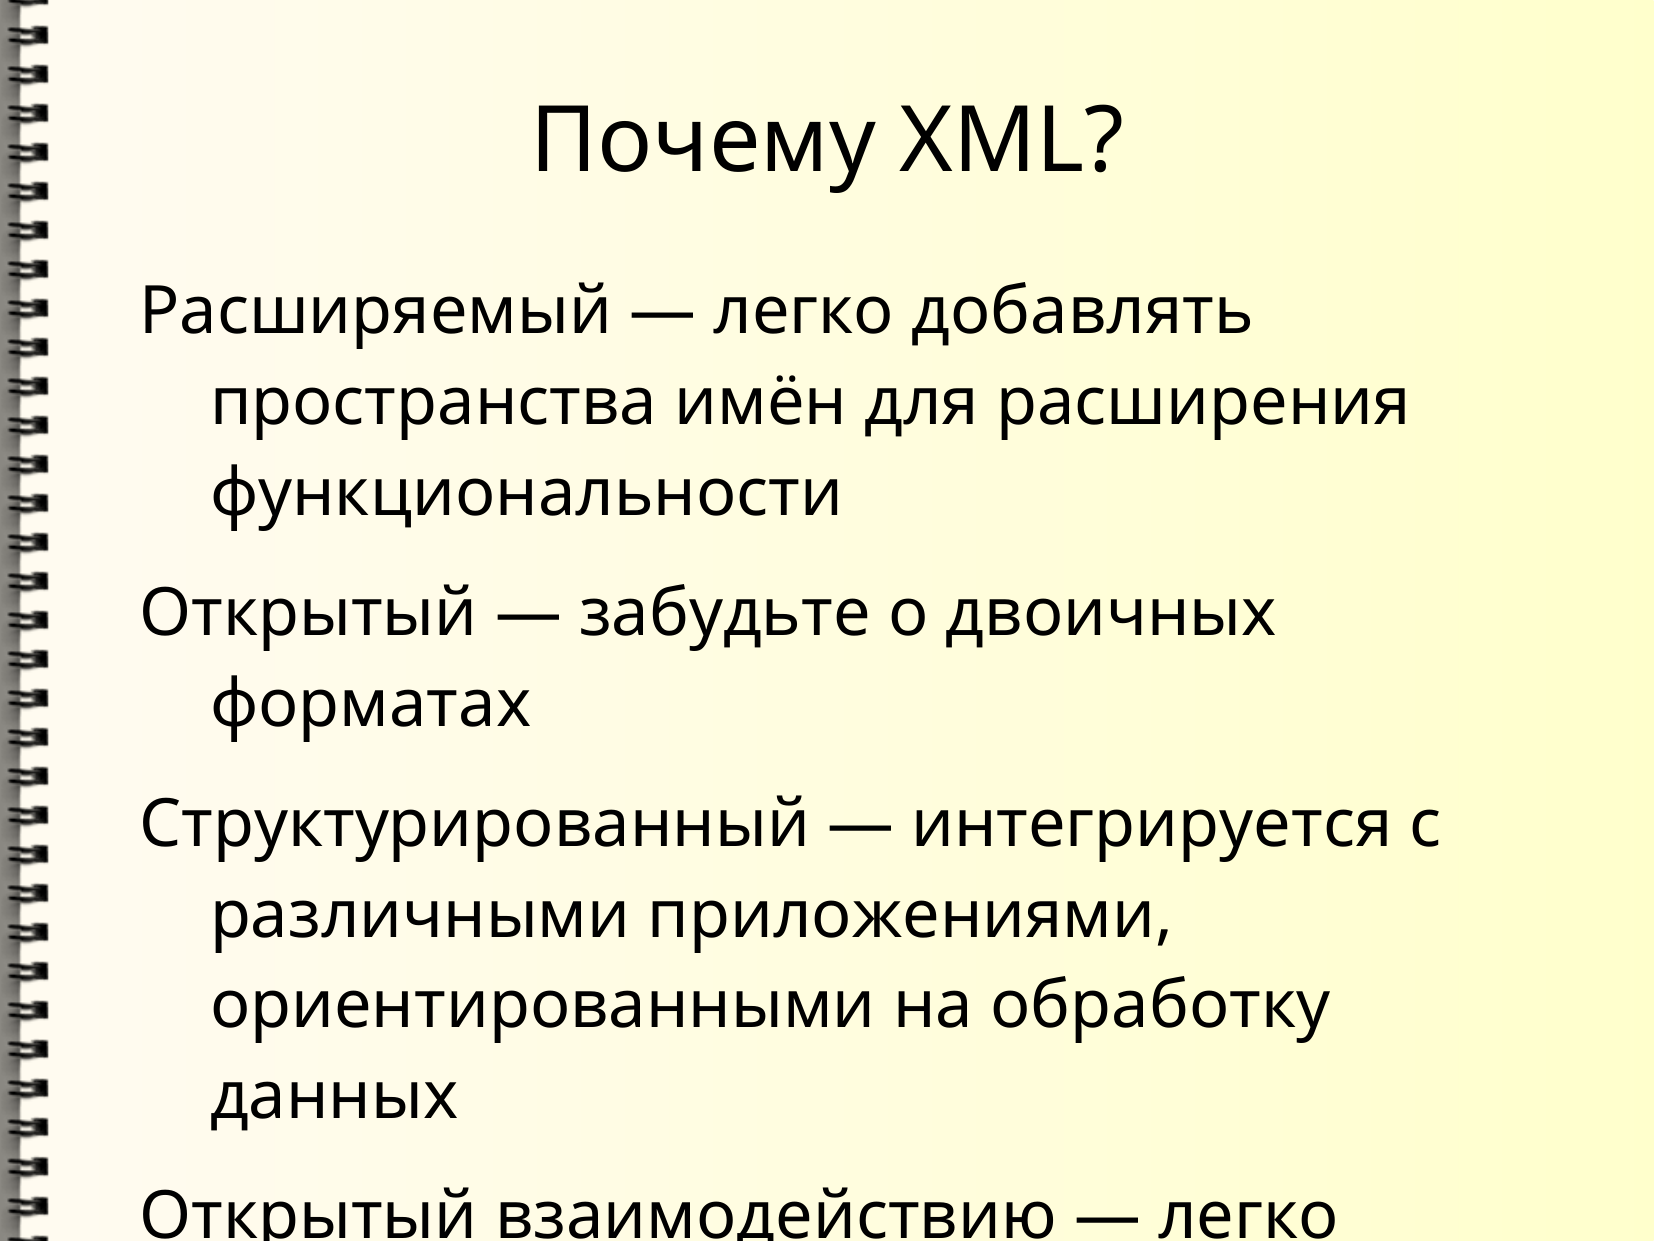

# Почему XML?
Расширяемый — легко добавлять пространства имён для расширения функциональности
Открытый — забудьте о двоичных форматах
Структурированный — интегрируется с различными приложениями, ориентированными на обработку данных
Открытый взаимодействию — легко работает с RSS, SVG, XHTML и т.д.